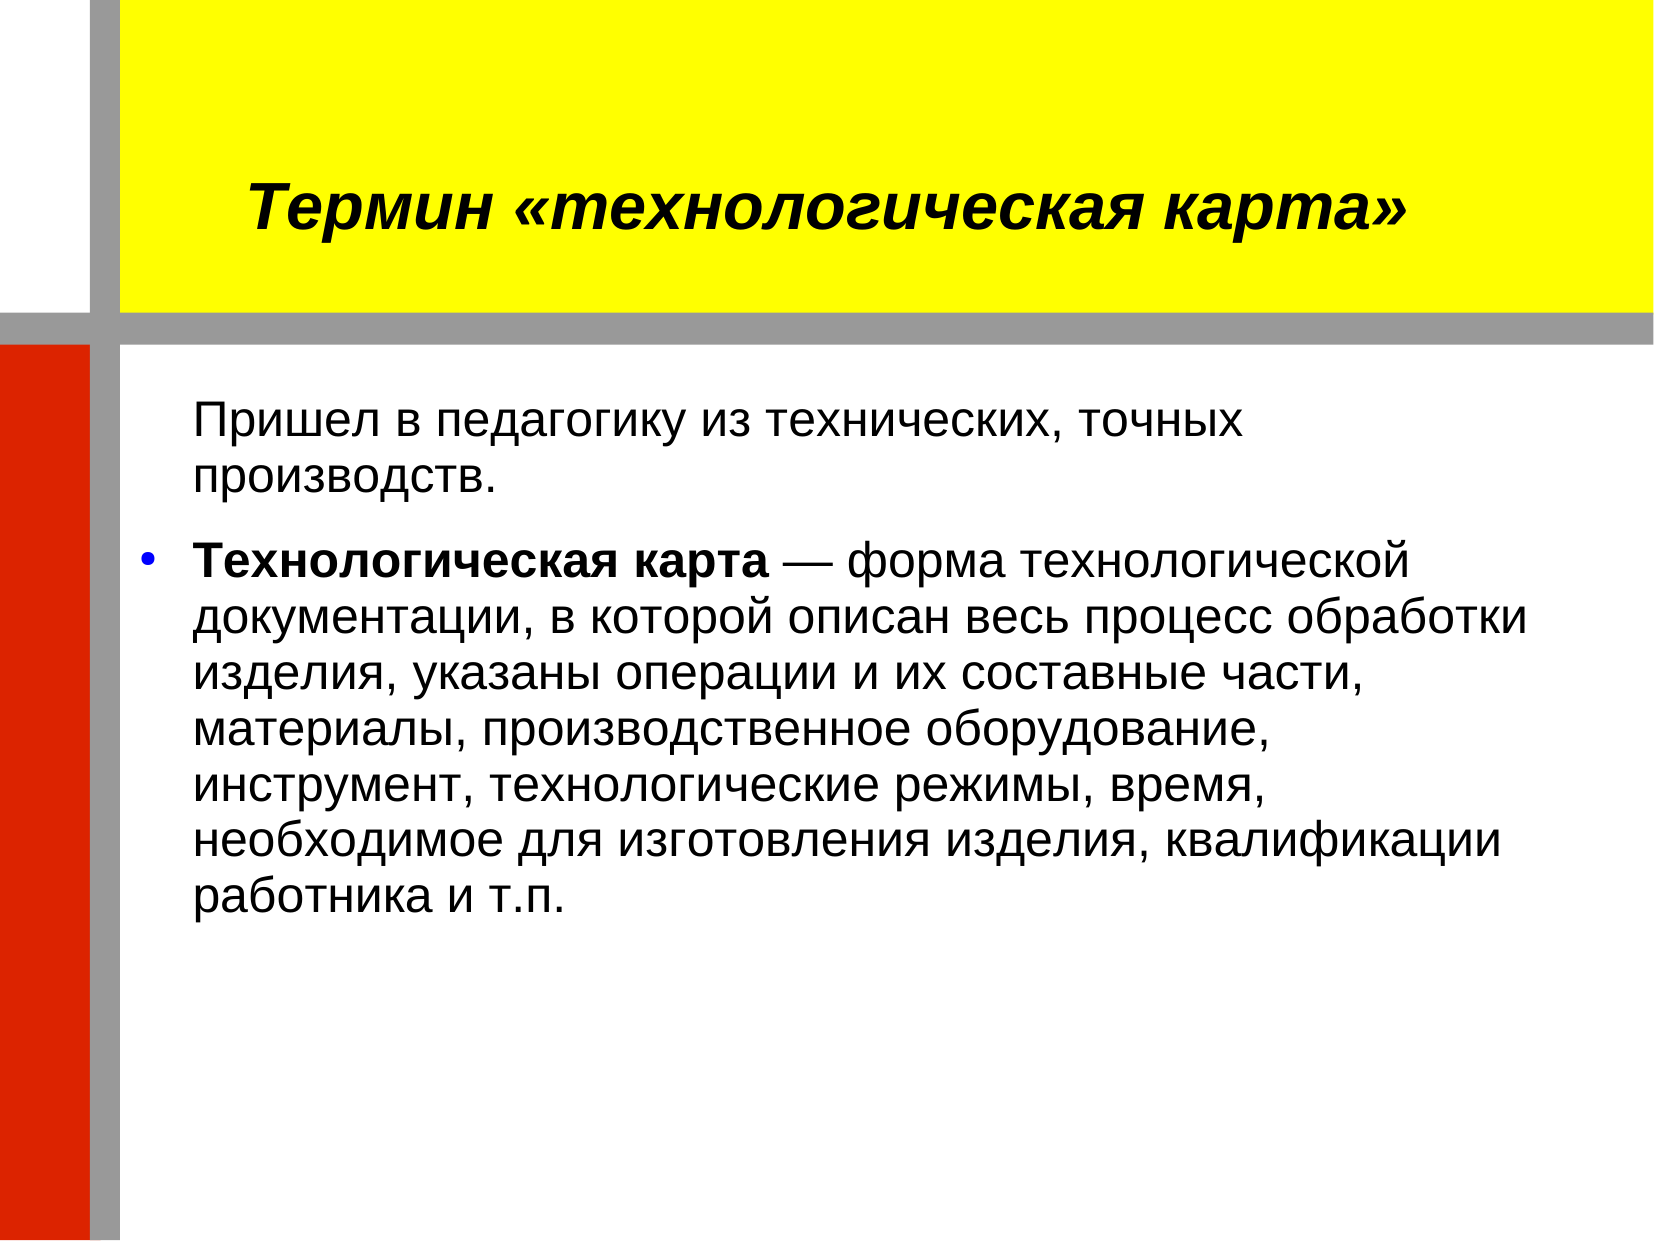

# Термин «технологическая карта»
Пришел в педагогику из технических, точных производств.
Технологическая карта — форма технологической документации, в которой описан весь процесс обработки изделия, указаны операции и их составные части, материалы, производственное оборудование, инструмент, технологические режимы, время, необходимое для изготовления изделия, квалификации работника и т.п.